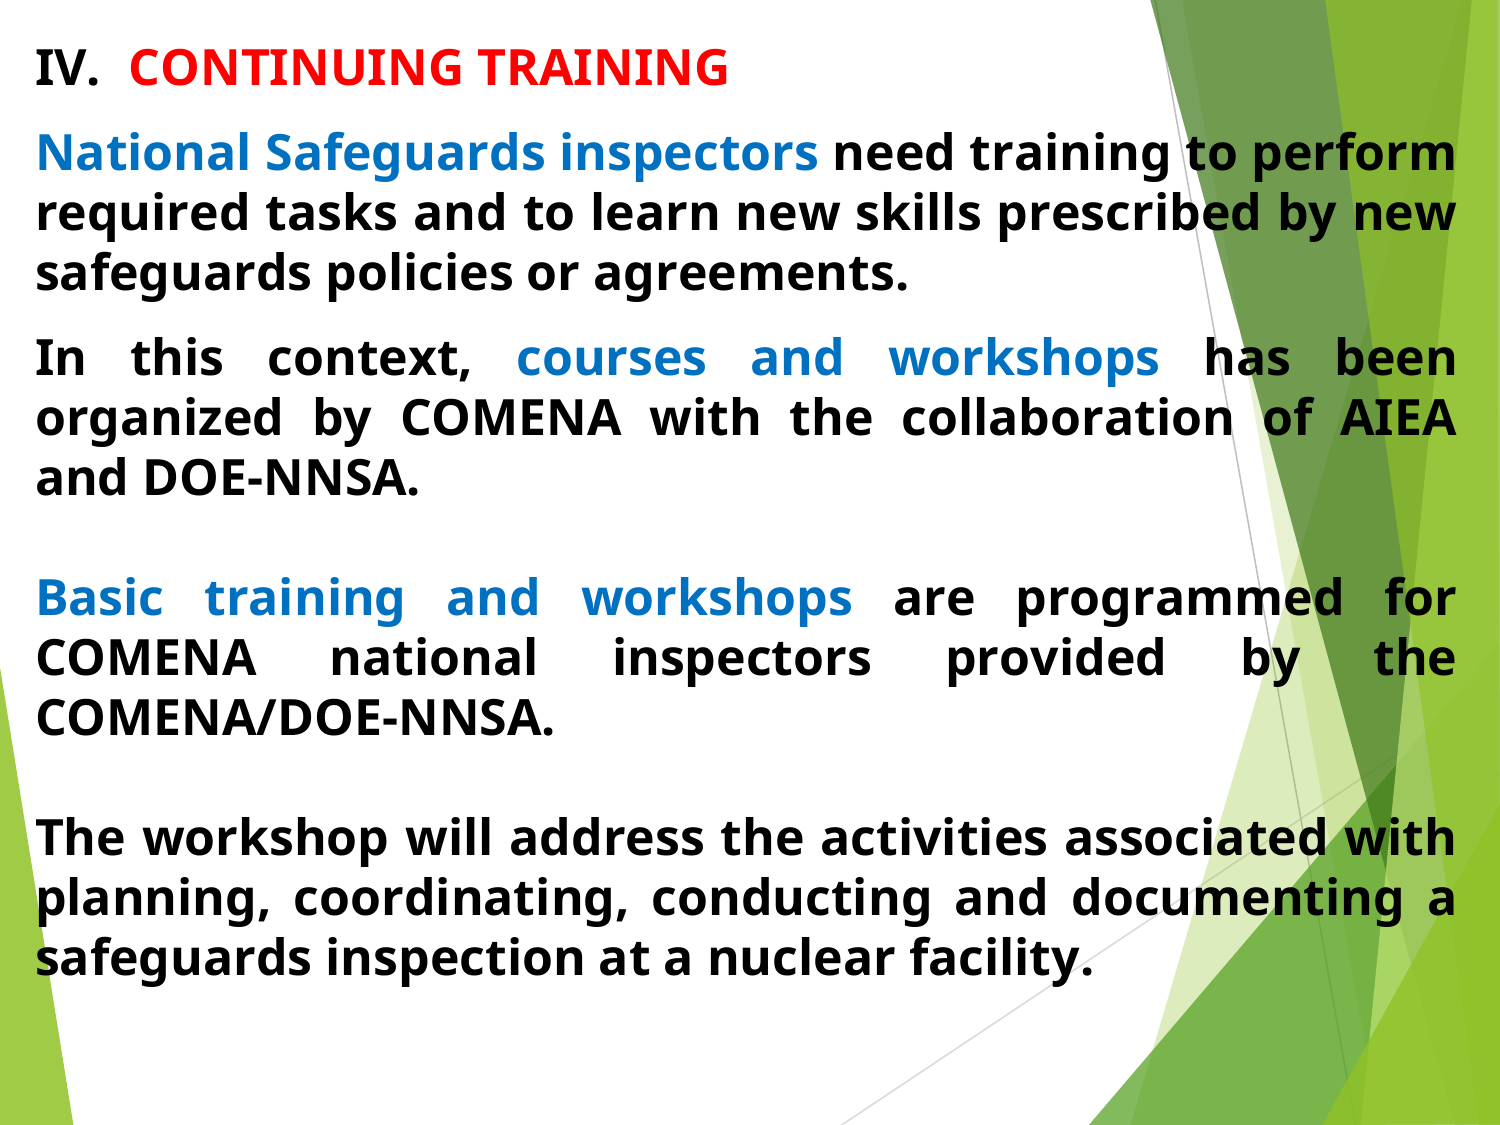

CONTINUING TRAINING
National Safeguards inspectors need training to perform required tasks and to learn new skills prescribed by new safeguards policies or agreements.
In this context, courses and workshops has been organized by COMENA with the collaboration of AIEA and DOE-NNSA.
Basic training and workshops are programmed for COMENA national inspectors provided by the COMENA/DOE-NNSA.
The workshop will address the activities associated with planning, coordinating, conducting and documenting a safeguards inspection at a nuclear facility.